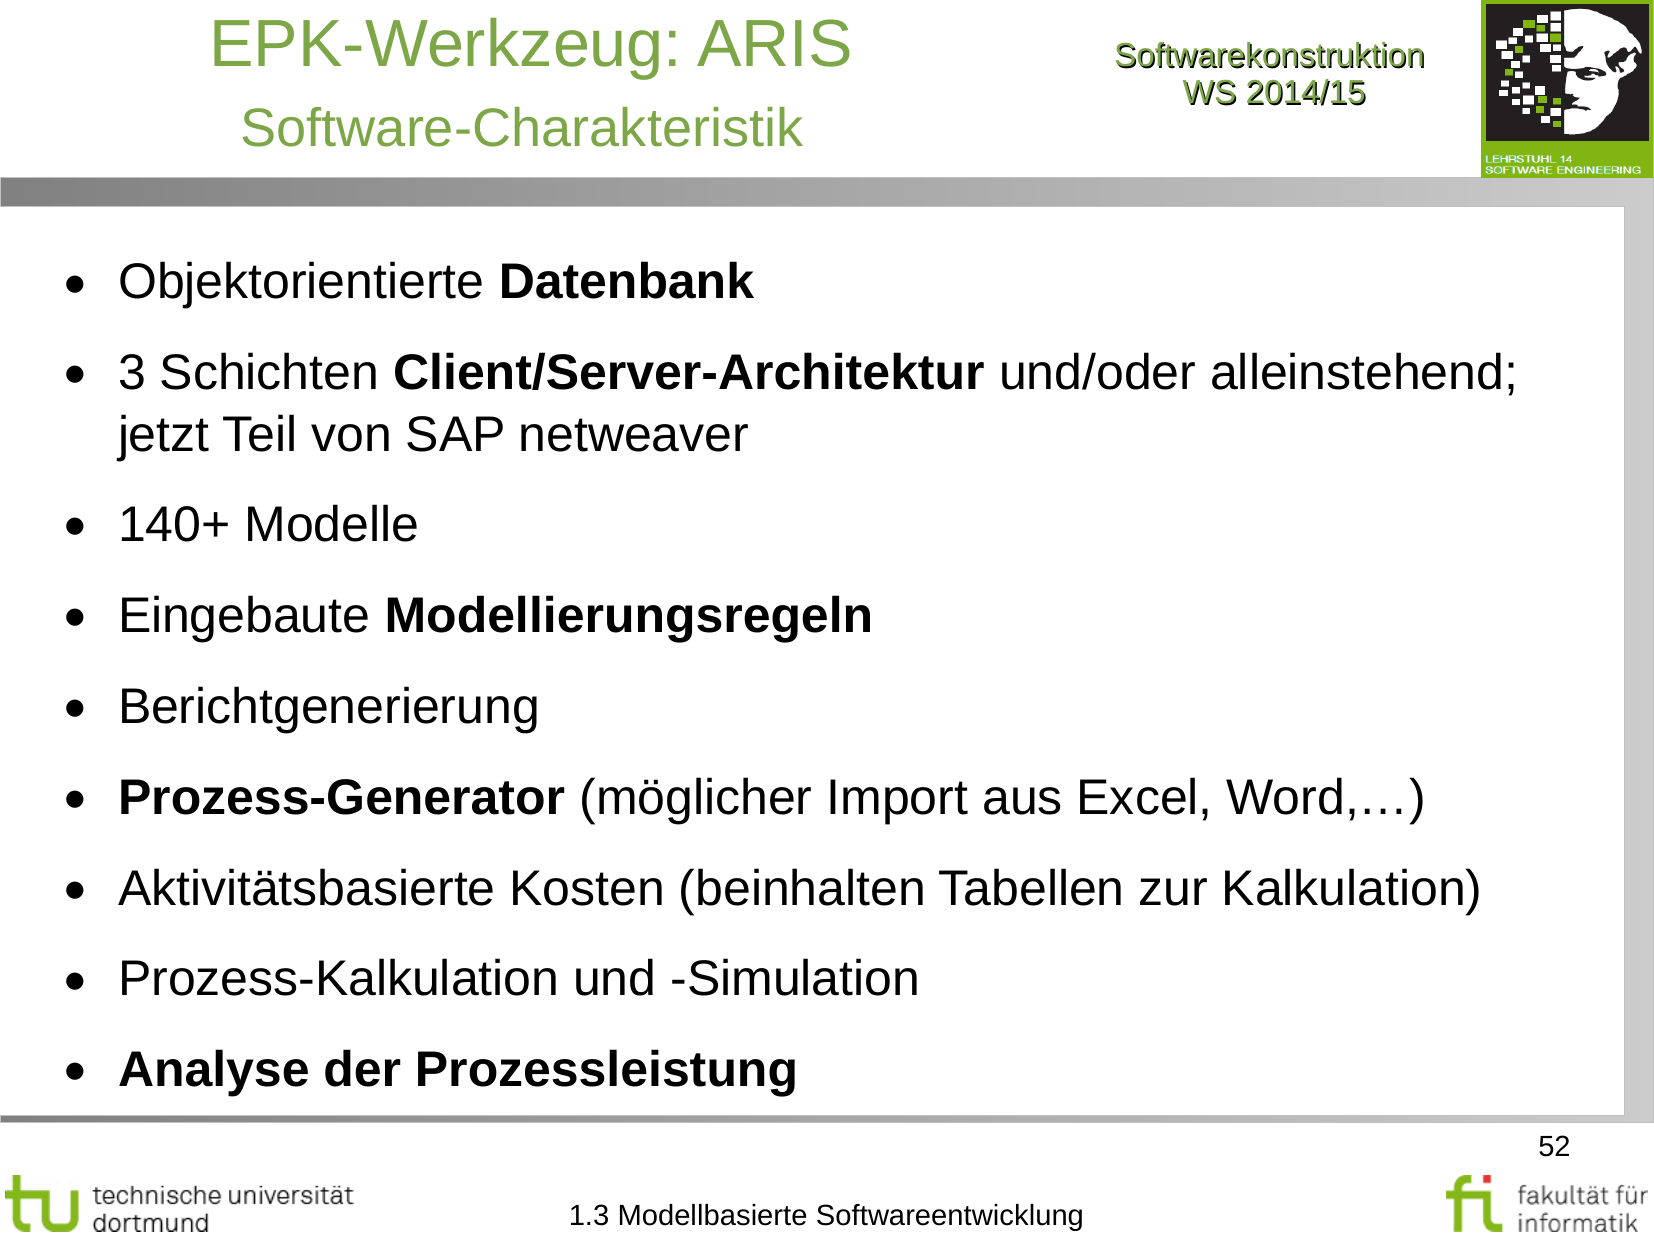

# EPK-Werkzeug: ARIS Software-Charakteristik
Objektorientierte Datenbank
3 Schichten Client/Server-Architektur und/oder alleinstehend;
jetzt Teil von SAP netweaver
140+ Modelle
Eingebaute Modellierungsregeln
Berichtgenerierung
Prozess-Generator (möglicher Import aus Excel, Word,…)
Aktivitätsbasierte Kosten (beinhalten Tabellen zur Kalkulation)
Prozess-Kalkulation und -Simulation
Analyse der Prozessleistung
52
1.3 Modellbasierte Softwareentwicklung